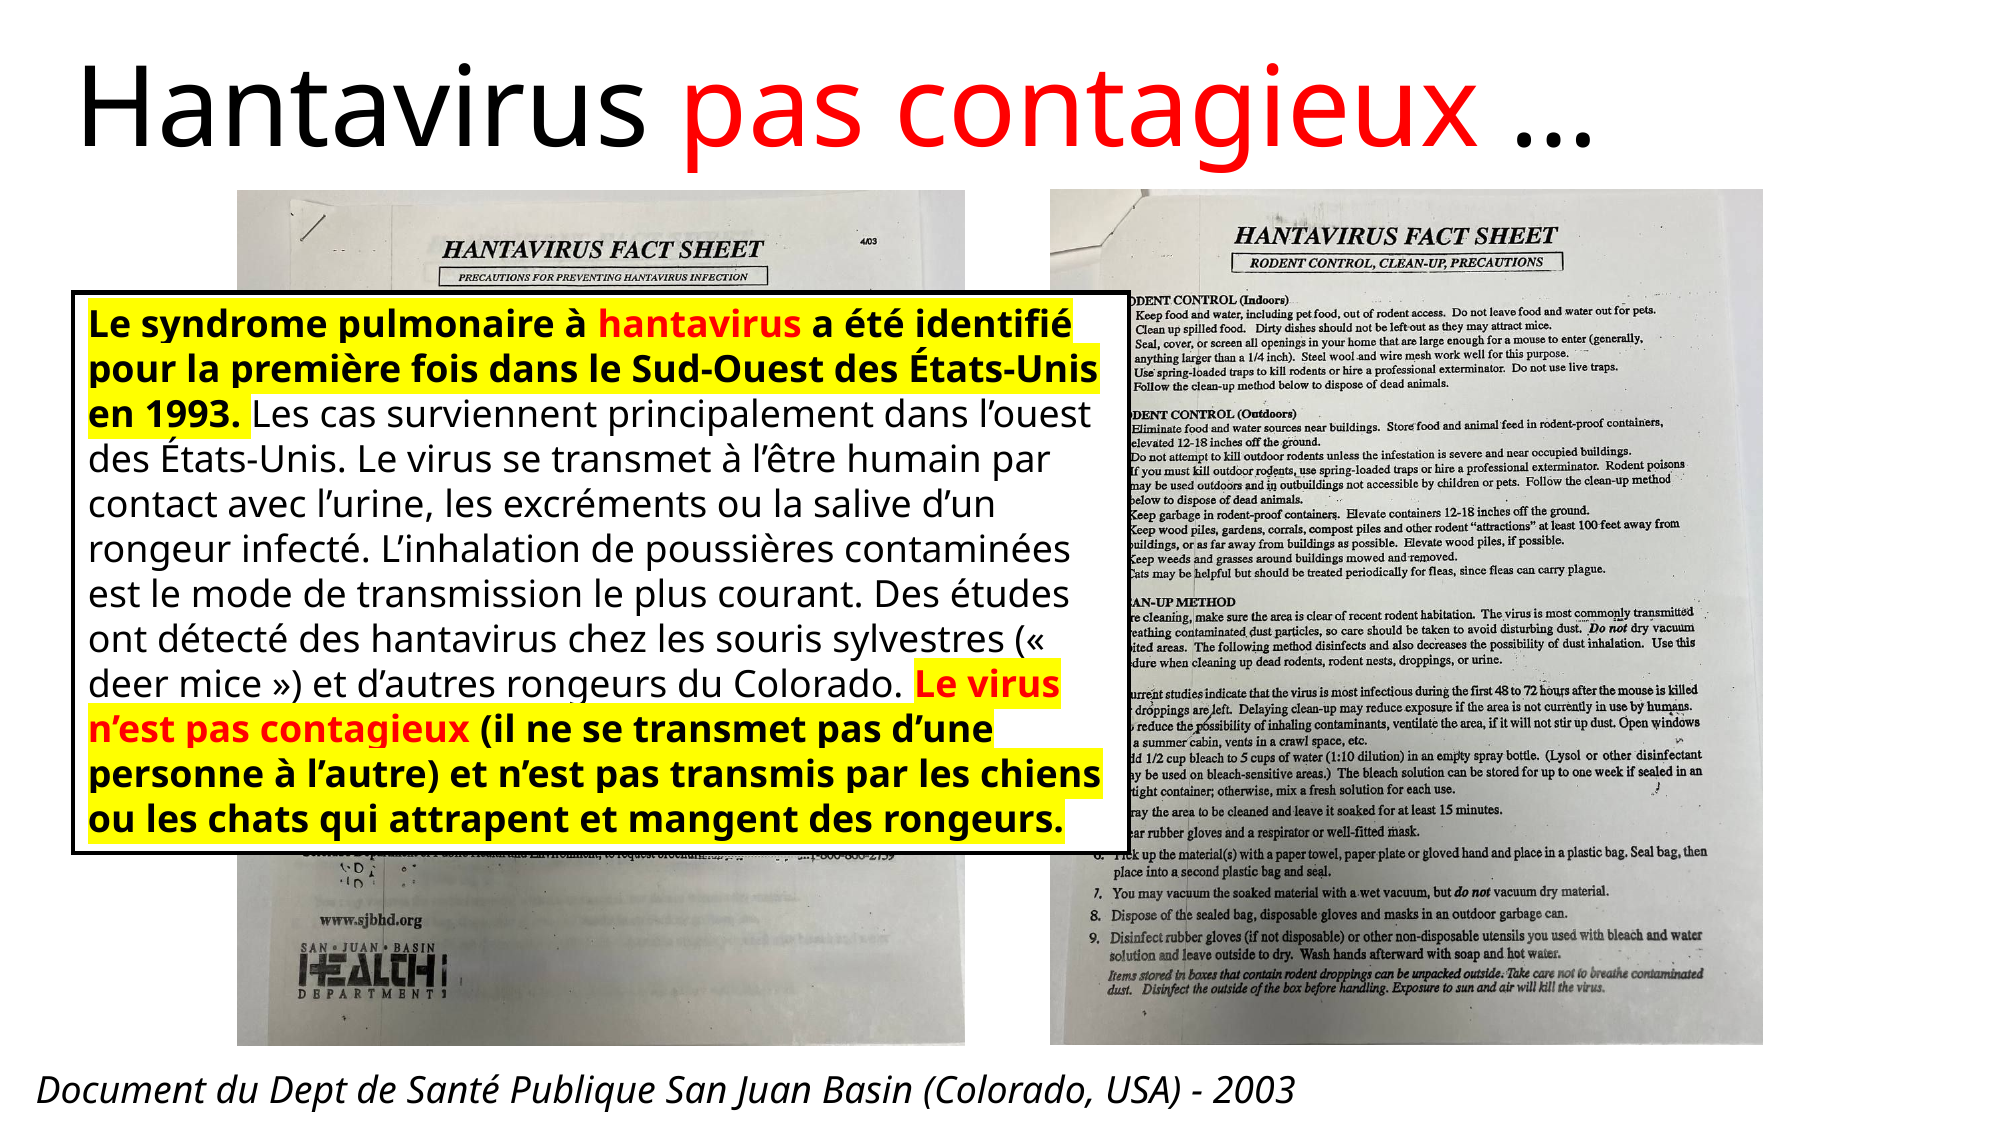

Hantavirus pas contagieux …
Le syndrome pulmonaire à hantavirus a été identifié pour la première fois dans le Sud-Ouest des États-Unis en 1993. Les cas surviennent principalement dans l’ouest des États-Unis. Le virus se transmet à l’être humain par contact avec l’urine, les excréments ou la salive d’un rongeur infecté. L’inhalation de poussières contaminées est le mode de transmission le plus courant. Des études ont détecté des hantavirus chez les souris sylvestres (« deer mice ») et d’autres rongeurs du Colorado. Le virus n’est pas contagieux (il ne se transmet pas d’une personne à l’autre) et n’est pas transmis par les chiens ou les chats qui attrapent et mangent des rongeurs.
Document du Dept de Santé Publique San Juan Basin (Colorado, USA) - 2003